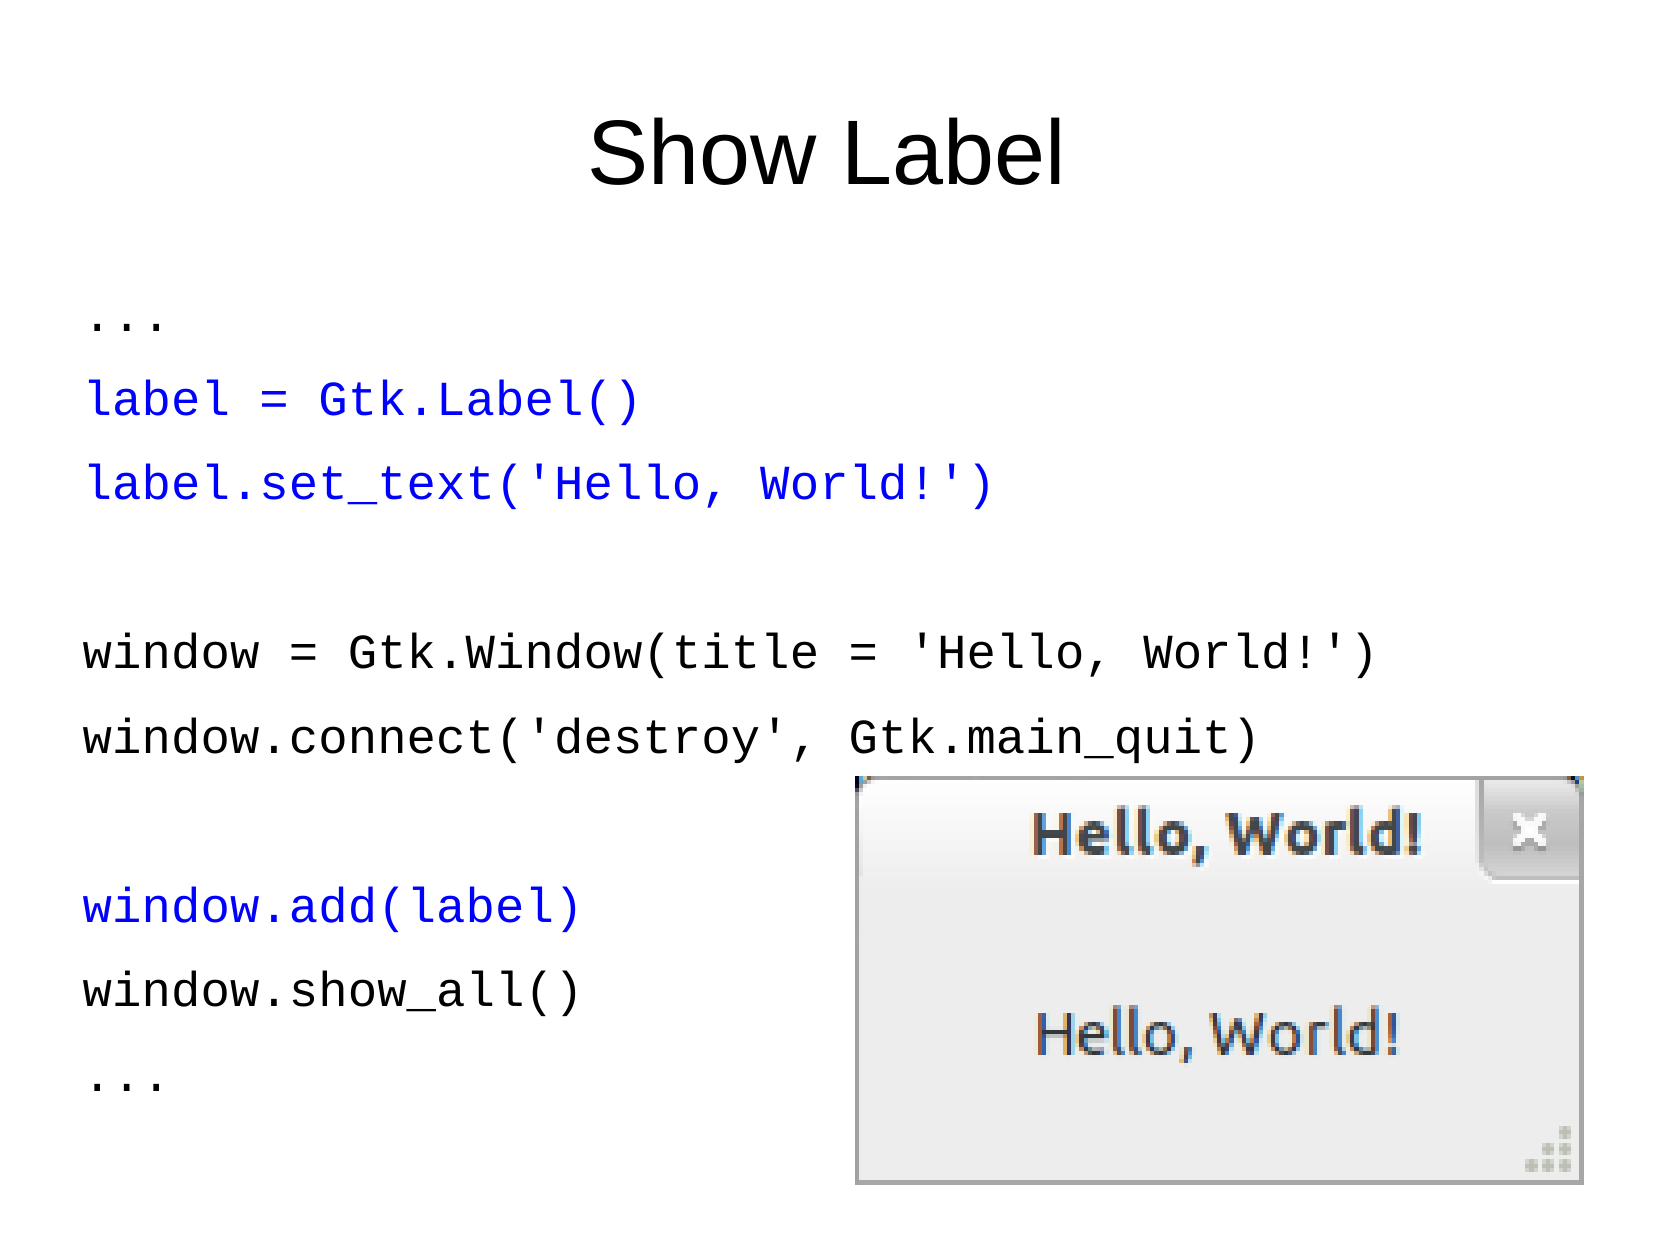

# Show Label
...
label = Gtk.Label()
label.set_text('Hello, World!')
window = Gtk.Window(title = 'Hello, World!')
window.connect('destroy', Gtk.main_quit)
window.add(label)
window.show_all()
...